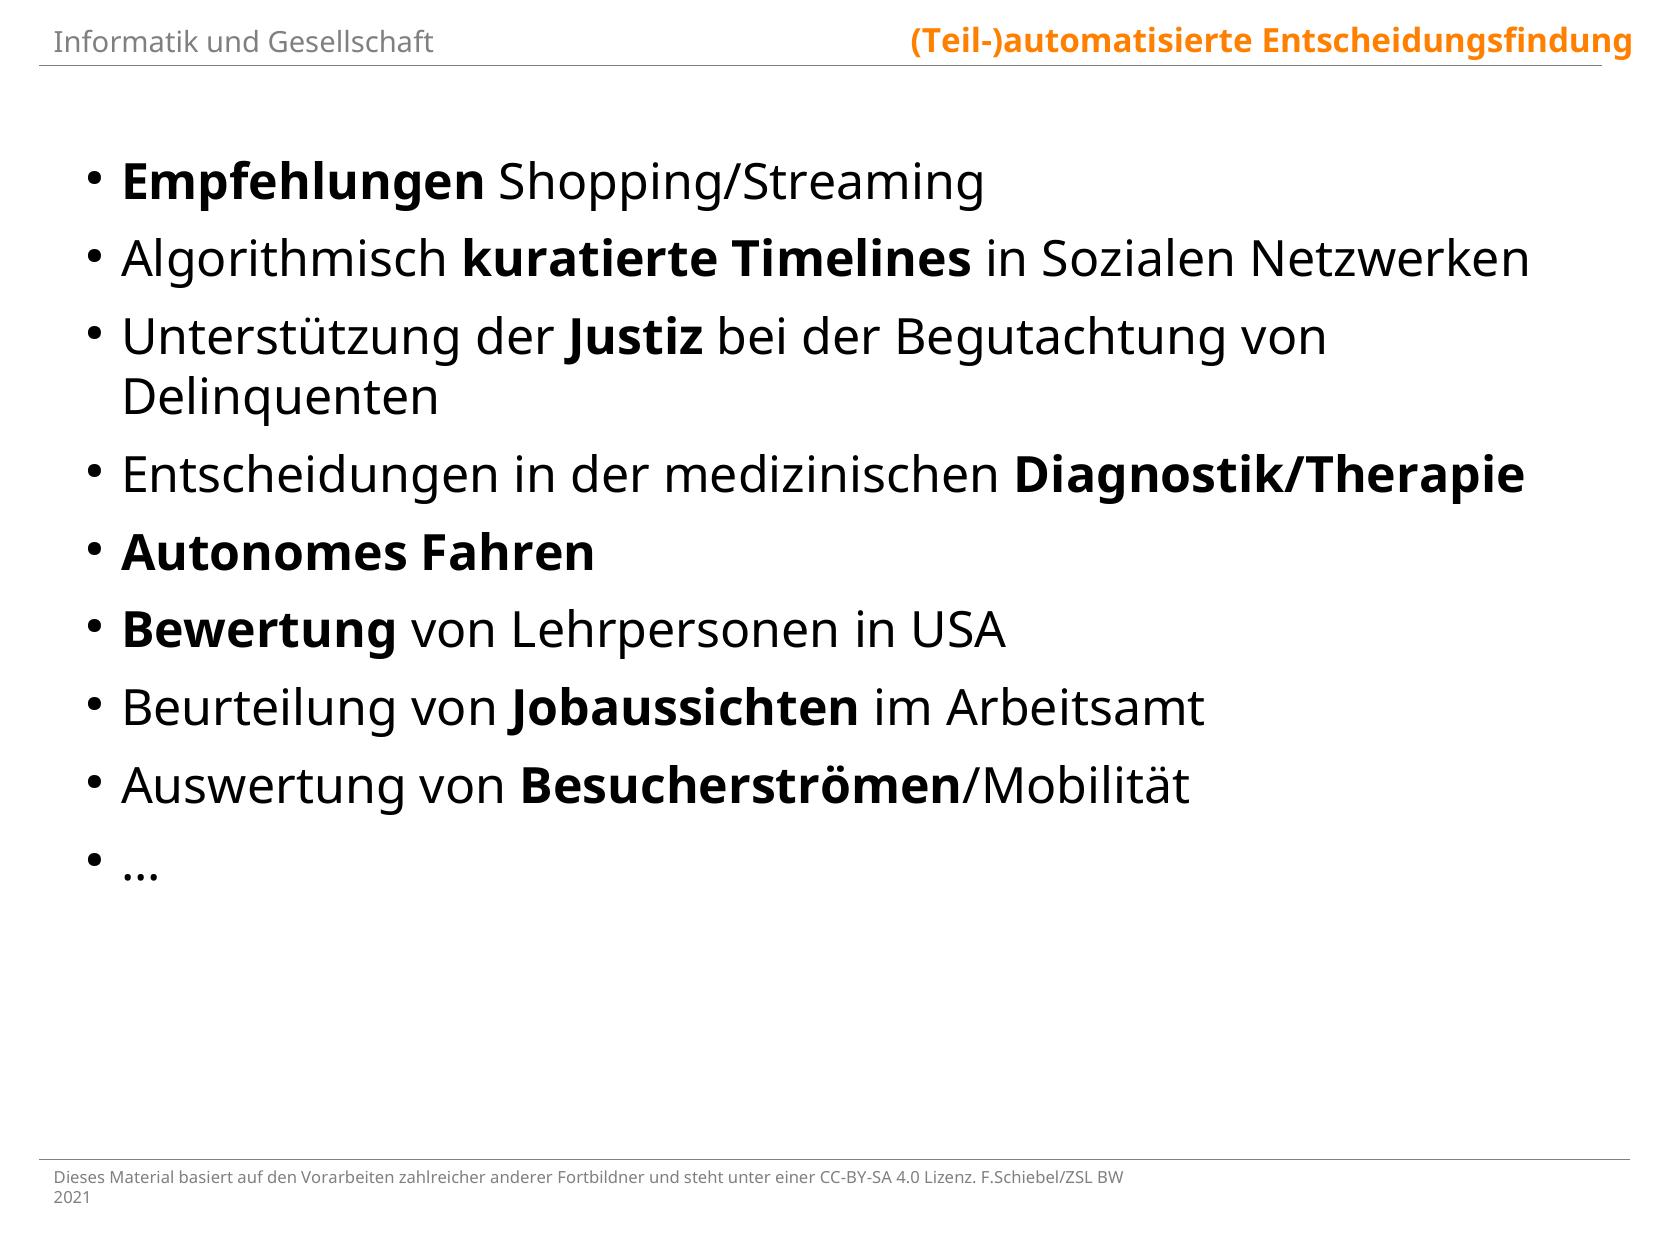

(Teil-)automatisierte Entscheidungsfindung
Informatik und Gesellschaft
Empfehlungen Shopping/Streaming
Algorithmisch kuratierte Timelines in Sozialen Netzwerken
Unterstützung der Justiz bei der Begutachtung von Delinquenten
Entscheidungen in der medizinischen Diagnostik/Therapie
Autonomes Fahren
Bewertung von Lehrpersonen in USA
Beurteilung von Jobaussichten im Arbeitsamt
Auswertung von Besucherströmen/Mobilität
...